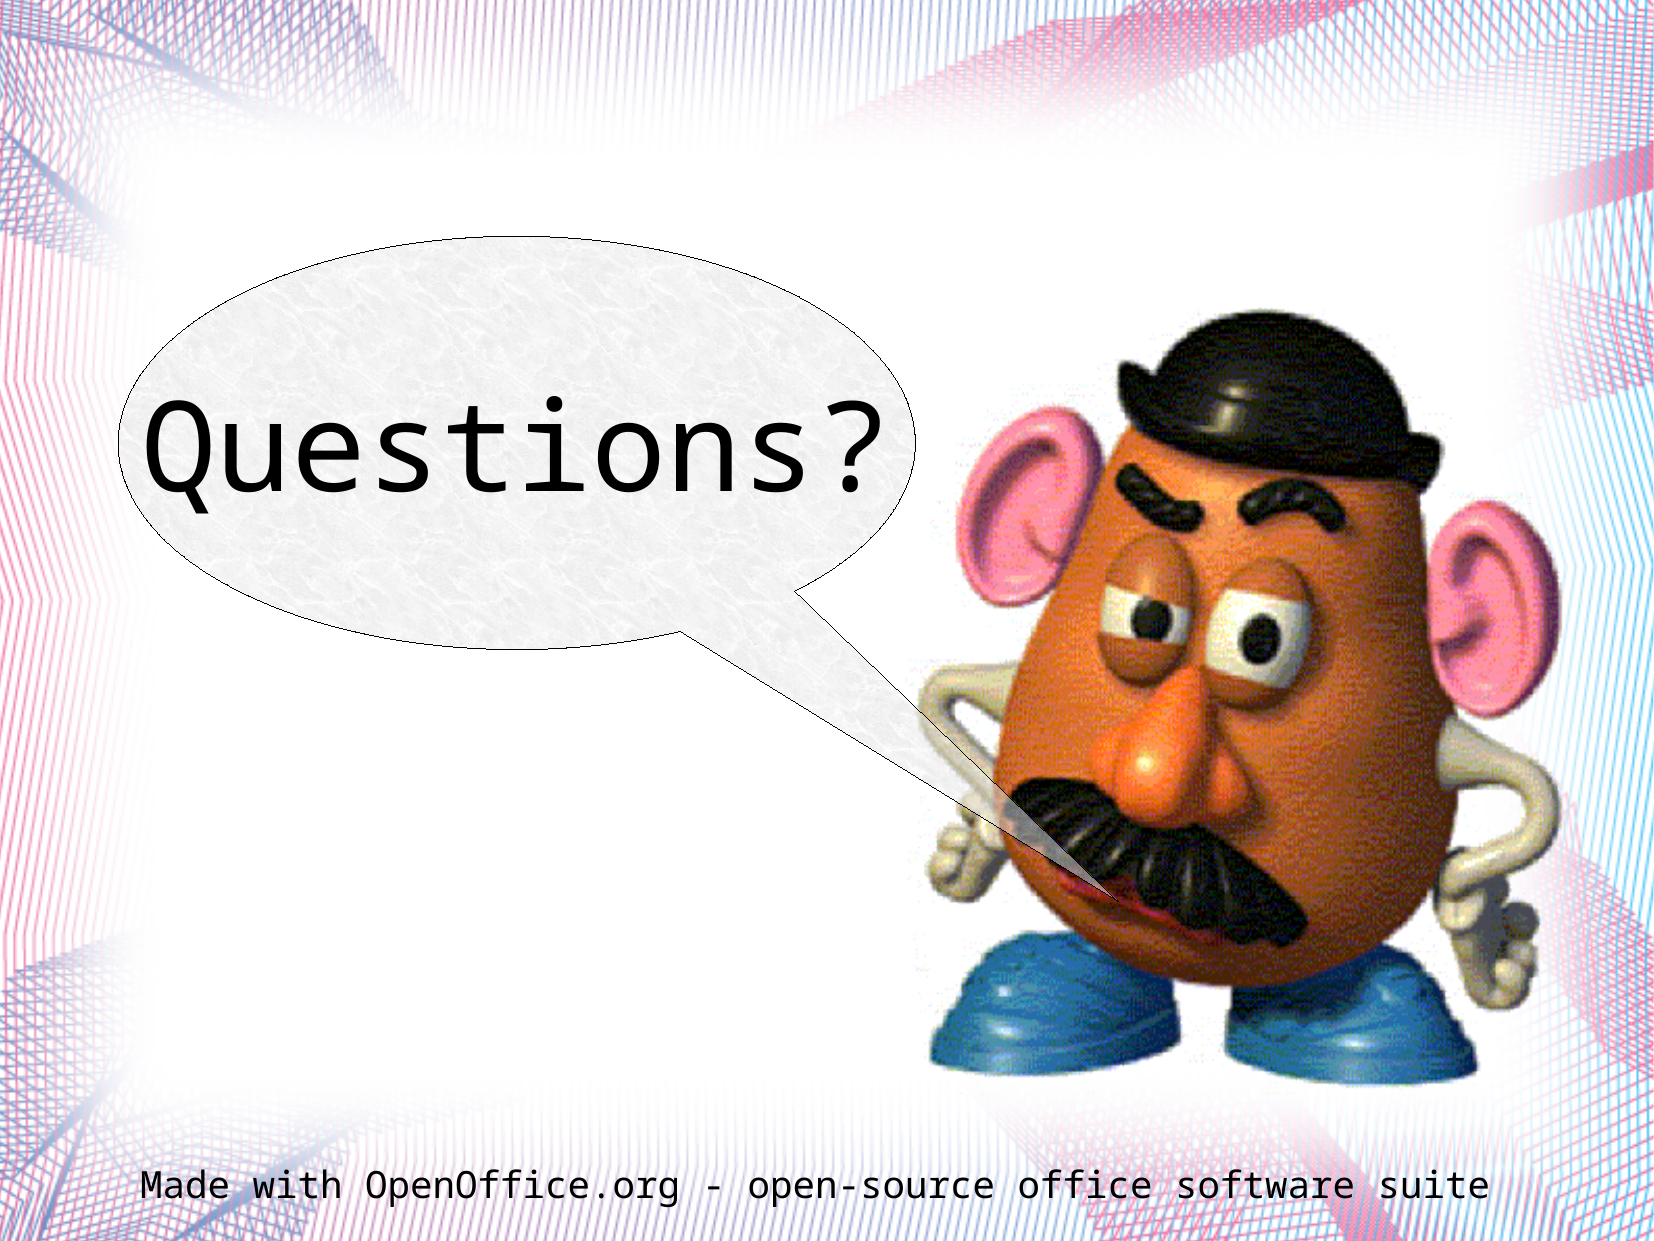

Questions?
Made with OpenOffice.org - open-source office software suite